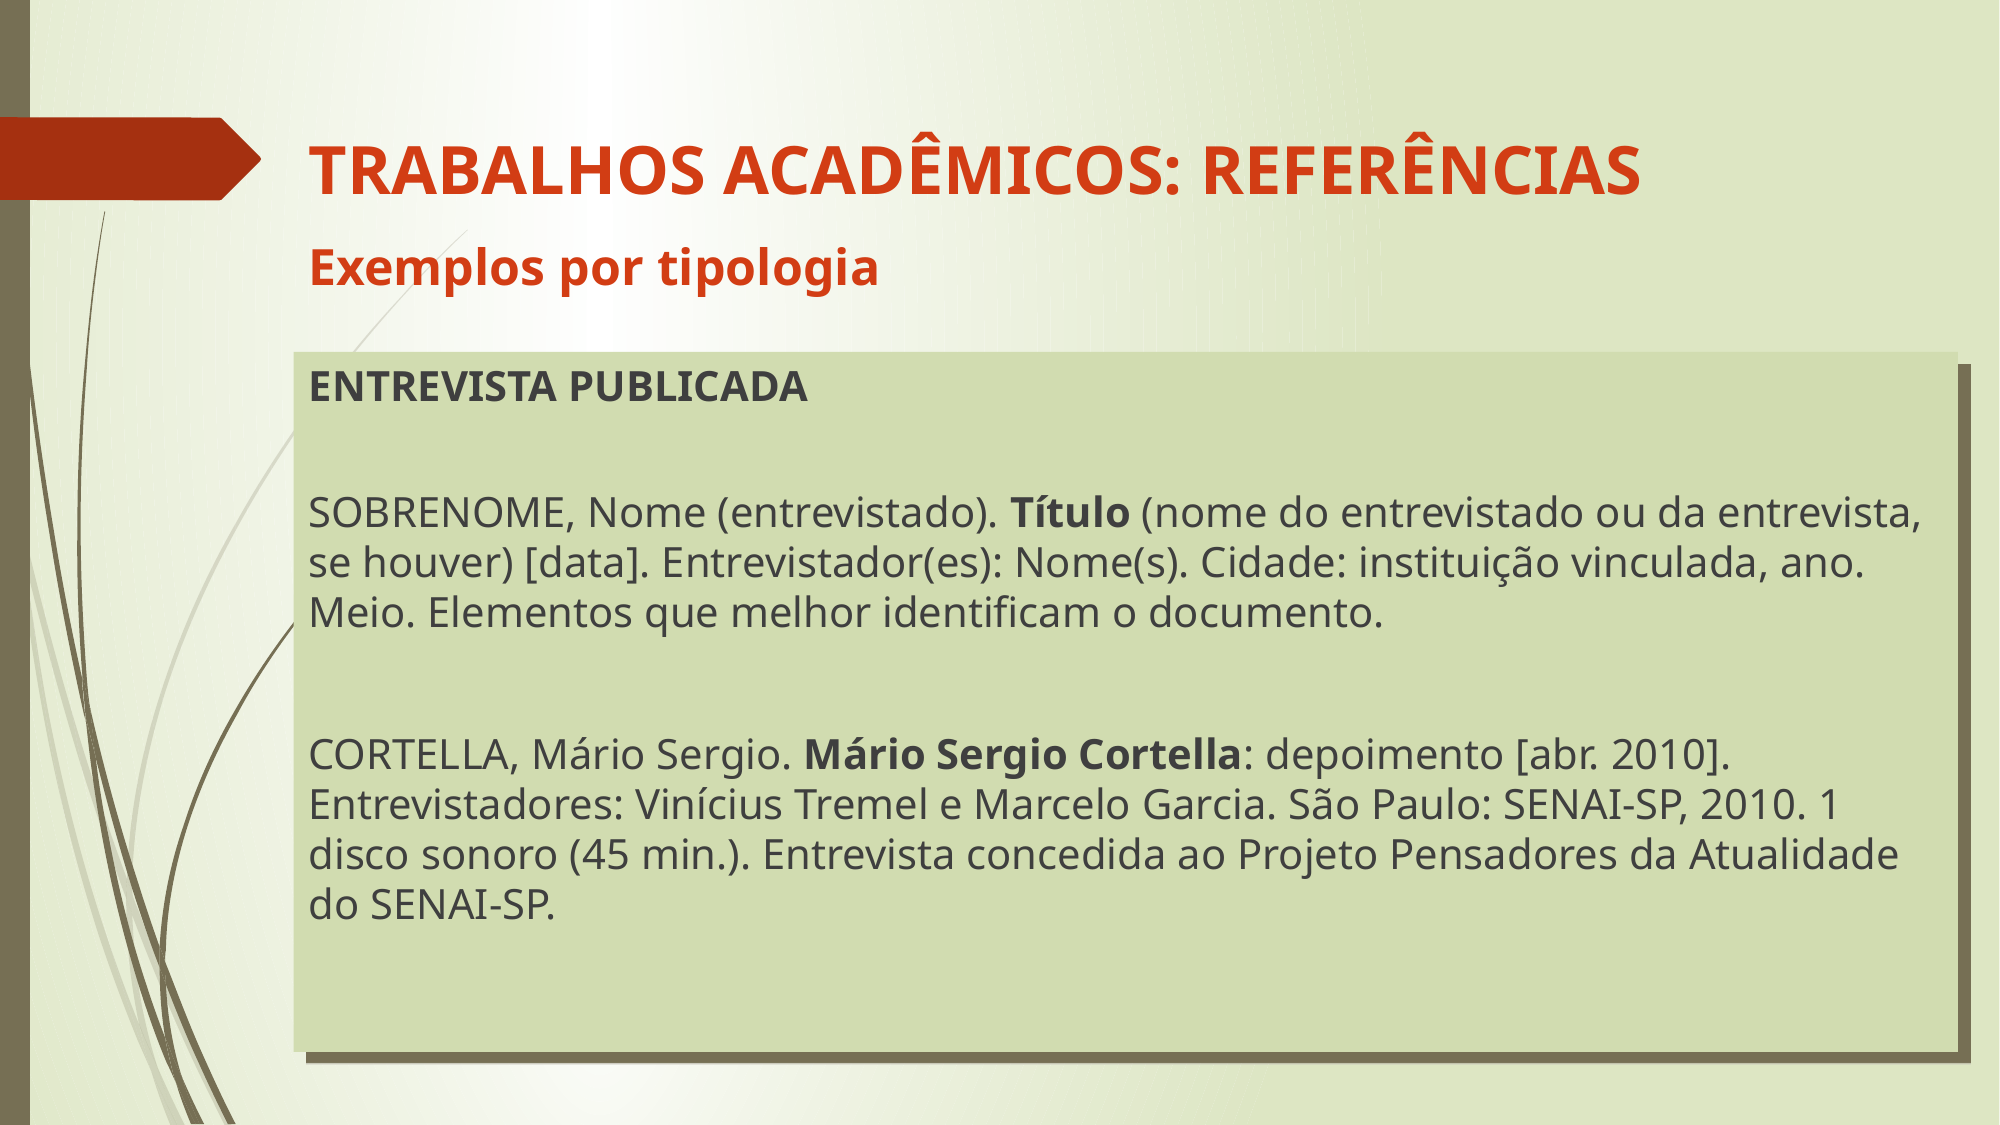

TRABALHOS ACADÊMICOS: REFERÊNCIAS
Exemplos por tipologia
# ENTREVISTA PUBLICADA
SOBRENOME, Nome (entrevistado). Título (nome do entrevistado ou da entrevista, se houver) [data]. Entrevistador(es): Nome(s). Cidade: instituição vinculada, ano. Meio. Elementos que melhor identificam o documento.
CORTELLA, Mário Sergio. Mário Sergio Cortella: depoimento [abr. 2010]. Entrevistadores: Vinícius Tremel e Marcelo Garcia. São Paulo: SENAI-SP, 2010. 1 disco sonoro (45 min.). Entrevista concedida ao Projeto Pensadores da Atualidade do SENAI-SP.